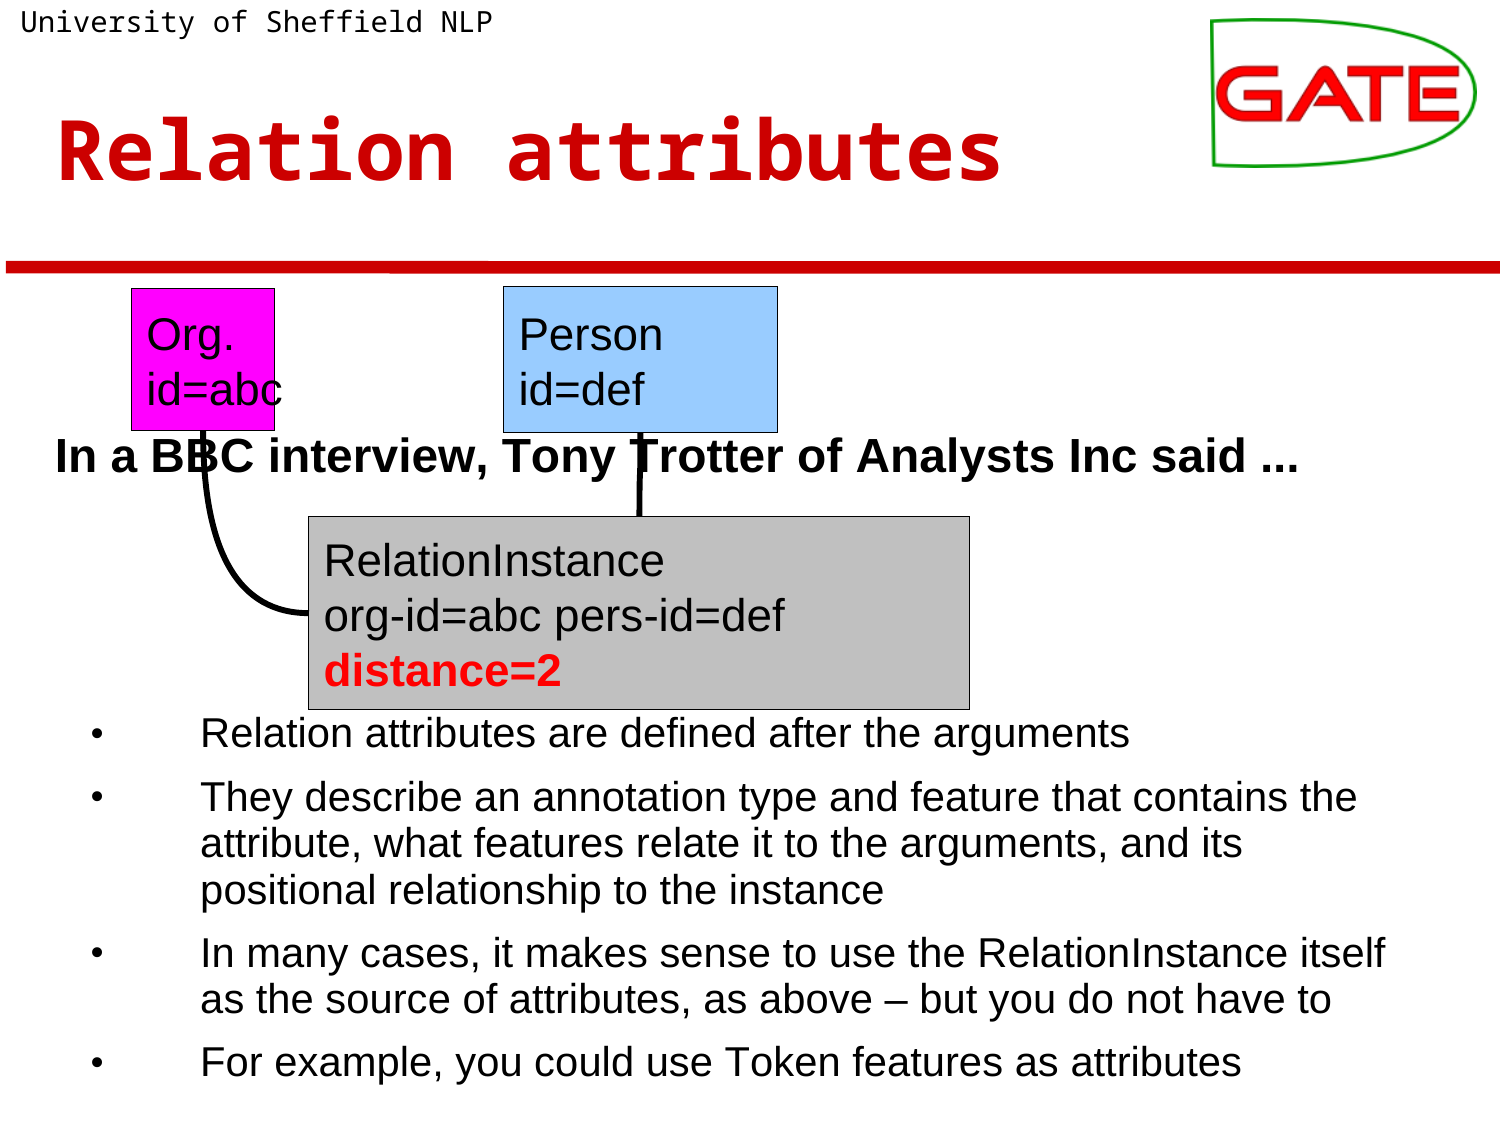

# Relation attributes
Person
id=def
Org.
id=abc
In a BBC interview, Tony Trotter of Analysts Inc said ...
RelationInstance
org-id=abc pers-id=def
distance=2
Relation attributes are defined after the arguments
They describe an annotation type and feature that contains the attribute, what features relate it to the arguments, and its positional relationship to the instance
In many cases, it makes sense to use the RelationInstance itself as the source of attributes, as above – but you do not have to
For example, you could use Token features as attributes